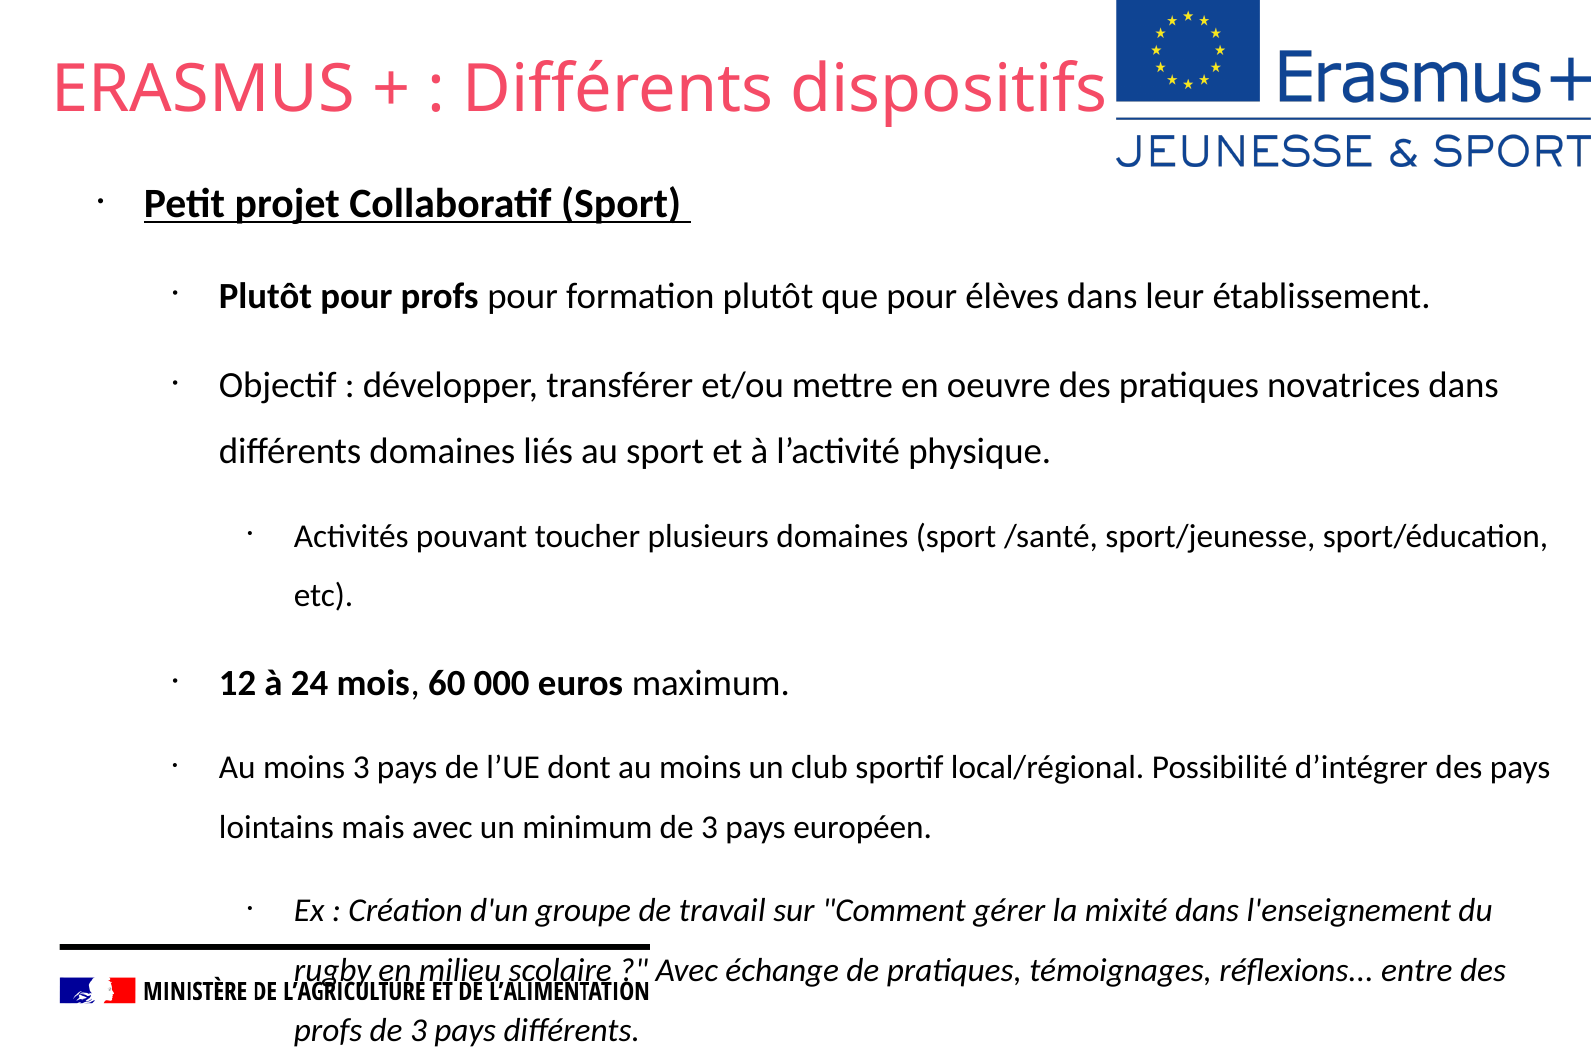

# ERASMUS + : Différents dispositifs
Petit projet Collaboratif (Sport)
Plutôt pour profs pour formation plutôt que pour élèves dans leur établissement.
Objectif : développer, transférer et/ou mettre en oeuvre des pratiques novatrices dans différents domaines liés au sport et à l’activité physique.
Activités pouvant toucher plusieurs domaines (sport /santé, sport/jeunesse, sport/éducation, etc).
12 à 24 mois, 60 000 euros maximum.
Au moins 3 pays de l’UE dont au moins un club sportif local/régional. Possibilité d’intégrer des pays lointains mais avec un minimum de 3 pays européen.
Ex : Création d'un groupe de travail sur "Comment gérer la mixité dans l'enseignement du rugby en milieu scolaire ?" Avec échange de pratiques, témoignages, réflexions... entre des profs de 3 pays différents. 
Ex : 2015-2016 : stage Randonnée fait en Scandinavie, Santé et Bien-être à Barcelone